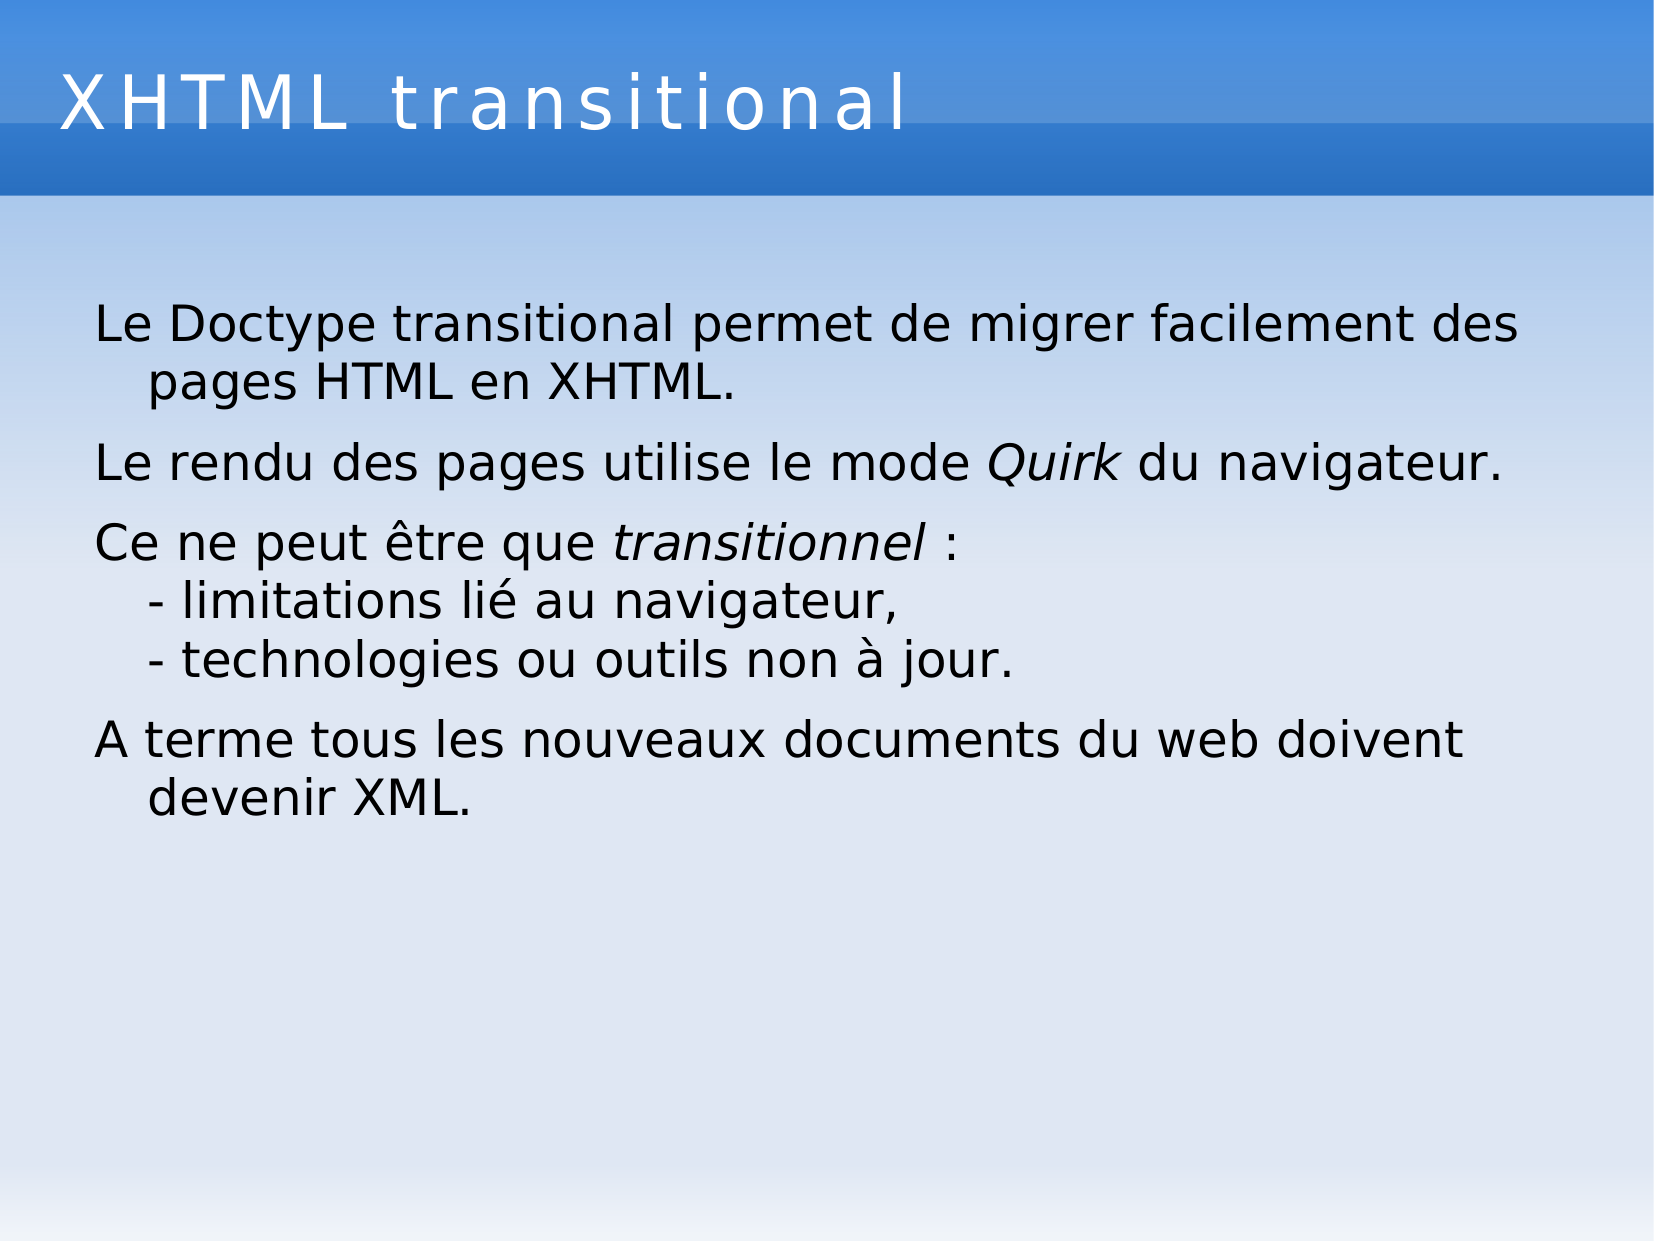

# XHTML transitional
Le Doctype transitional permet de migrer facilement des pages HTML en XHTML.
Le rendu des pages utilise le mode Quirk du navigateur.
Ce ne peut être que transitionnel :
- limitations lié au navigateur,
- technologies ou outils non à jour.
A terme tous les nouveaux documents du web doivent devenir XML.